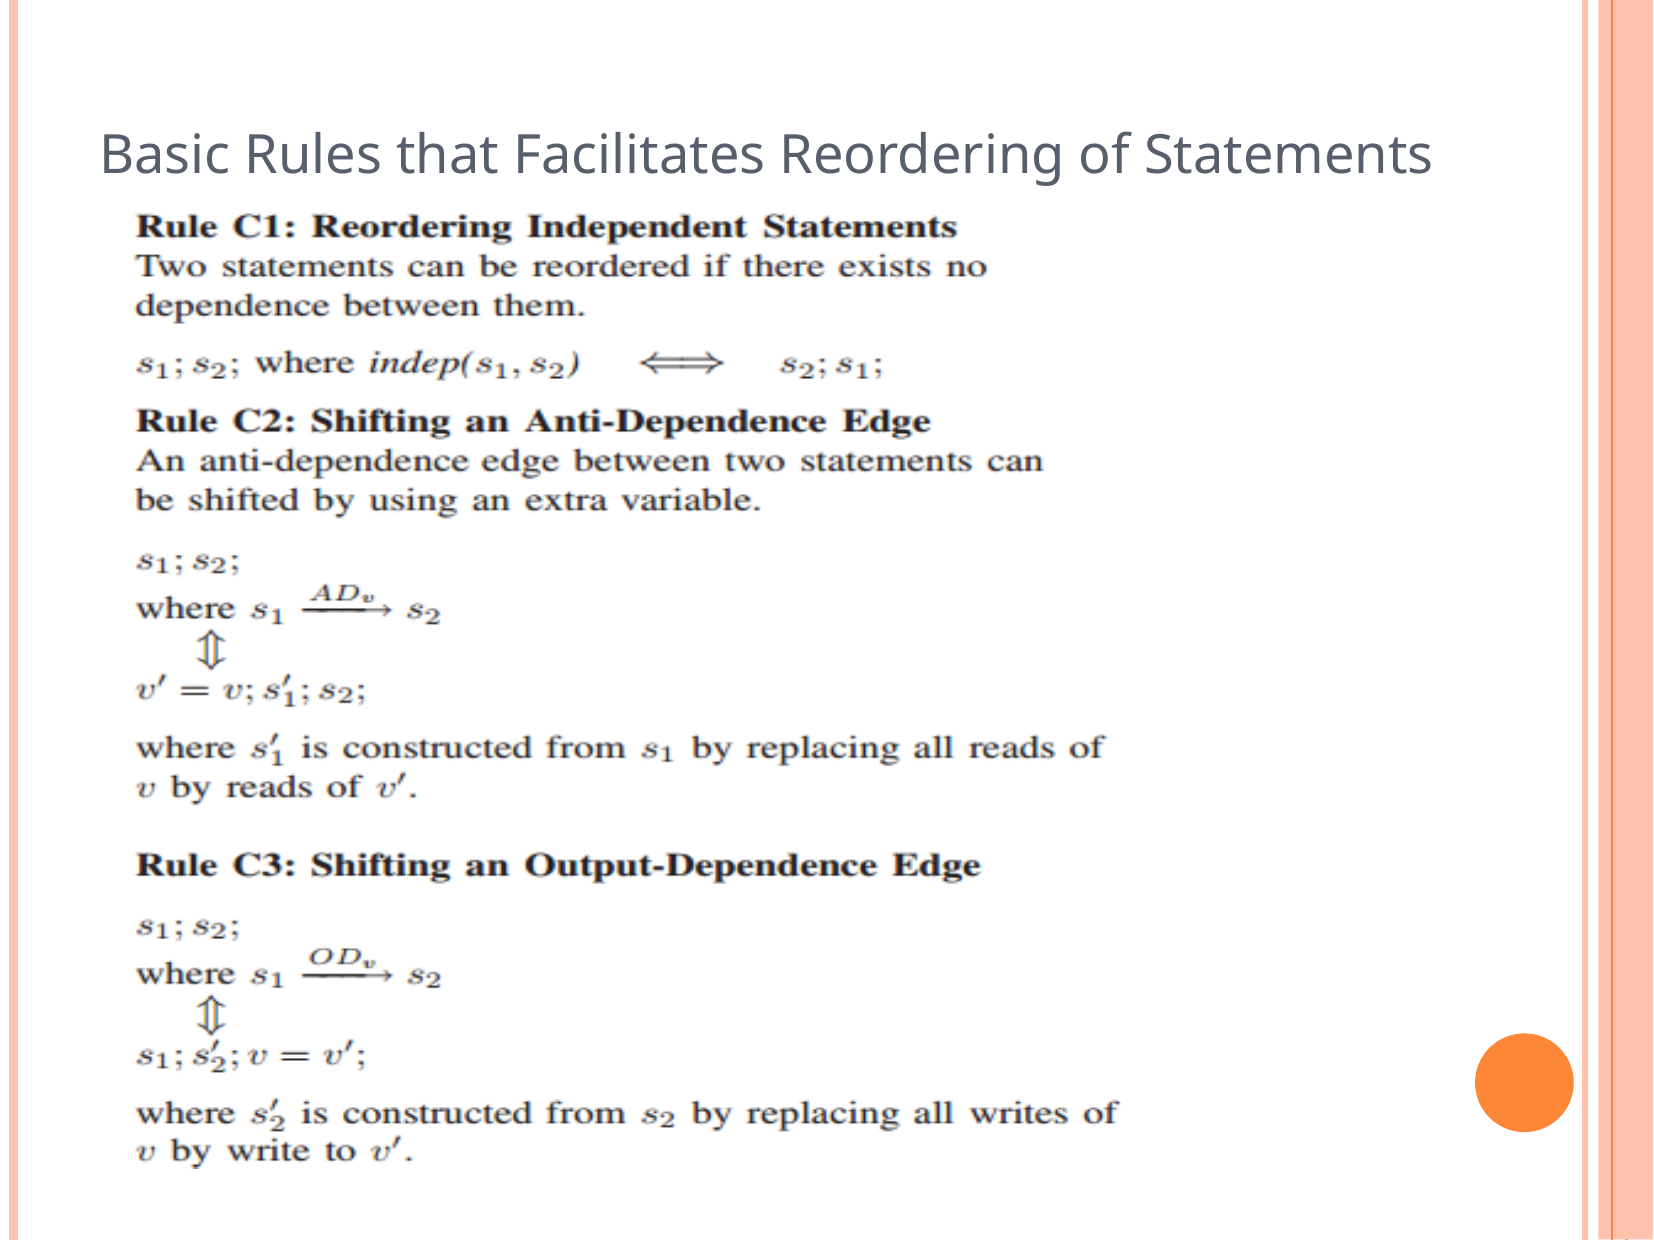

Basic Rules that Facilitates Reordering of Statements
1A(i) Basic Form
/56